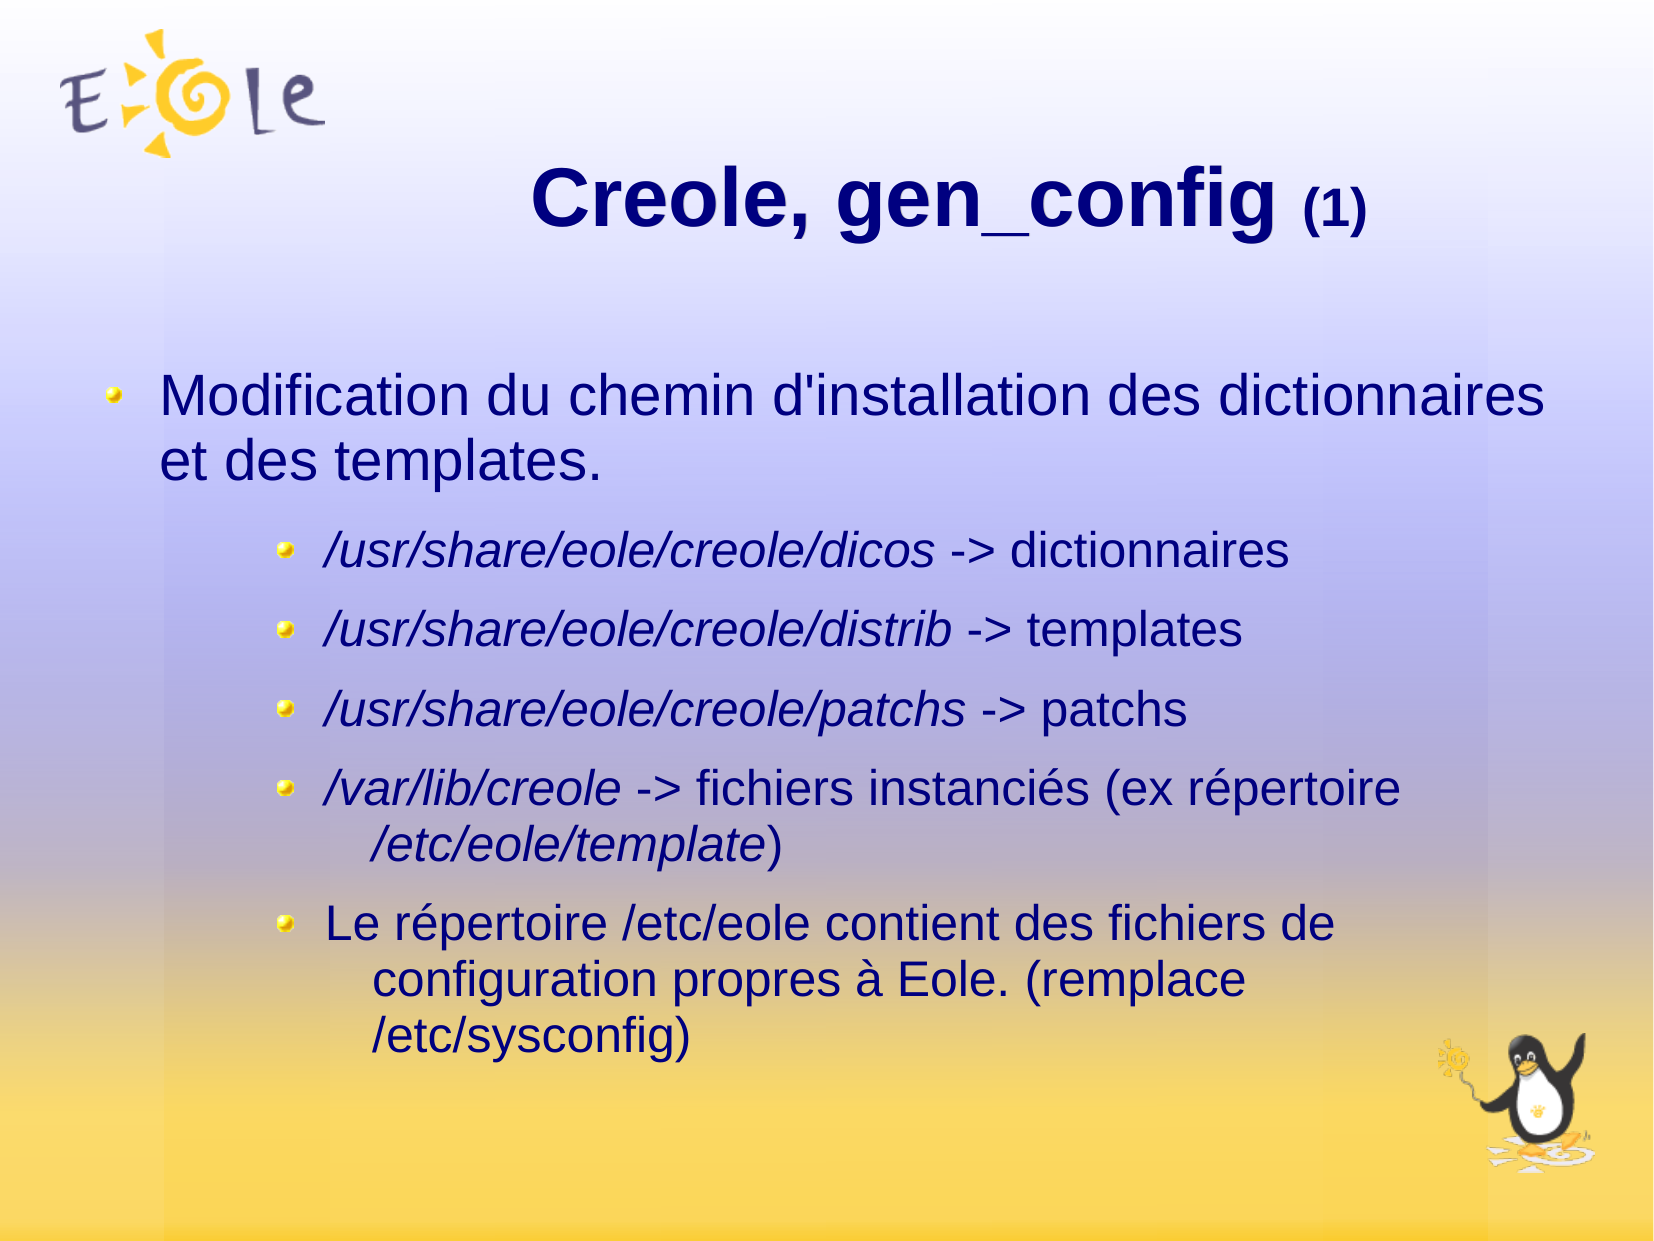

Creole, gen_config (1)
# Modification du chemin d'installation des dictionnaires et des templates.
/usr/share/eole/creole/dicos -> dictionnaires
/usr/share/eole/creole/distrib -> templates
/usr/share/eole/creole/patchs -> patchs
/var/lib/creole -> fichiers instanciés (ex répertoire /etc/eole/template)
Le répertoire /etc/eole contient des fichiers de configuration propres à Eole. (remplace /etc/sysconfig)